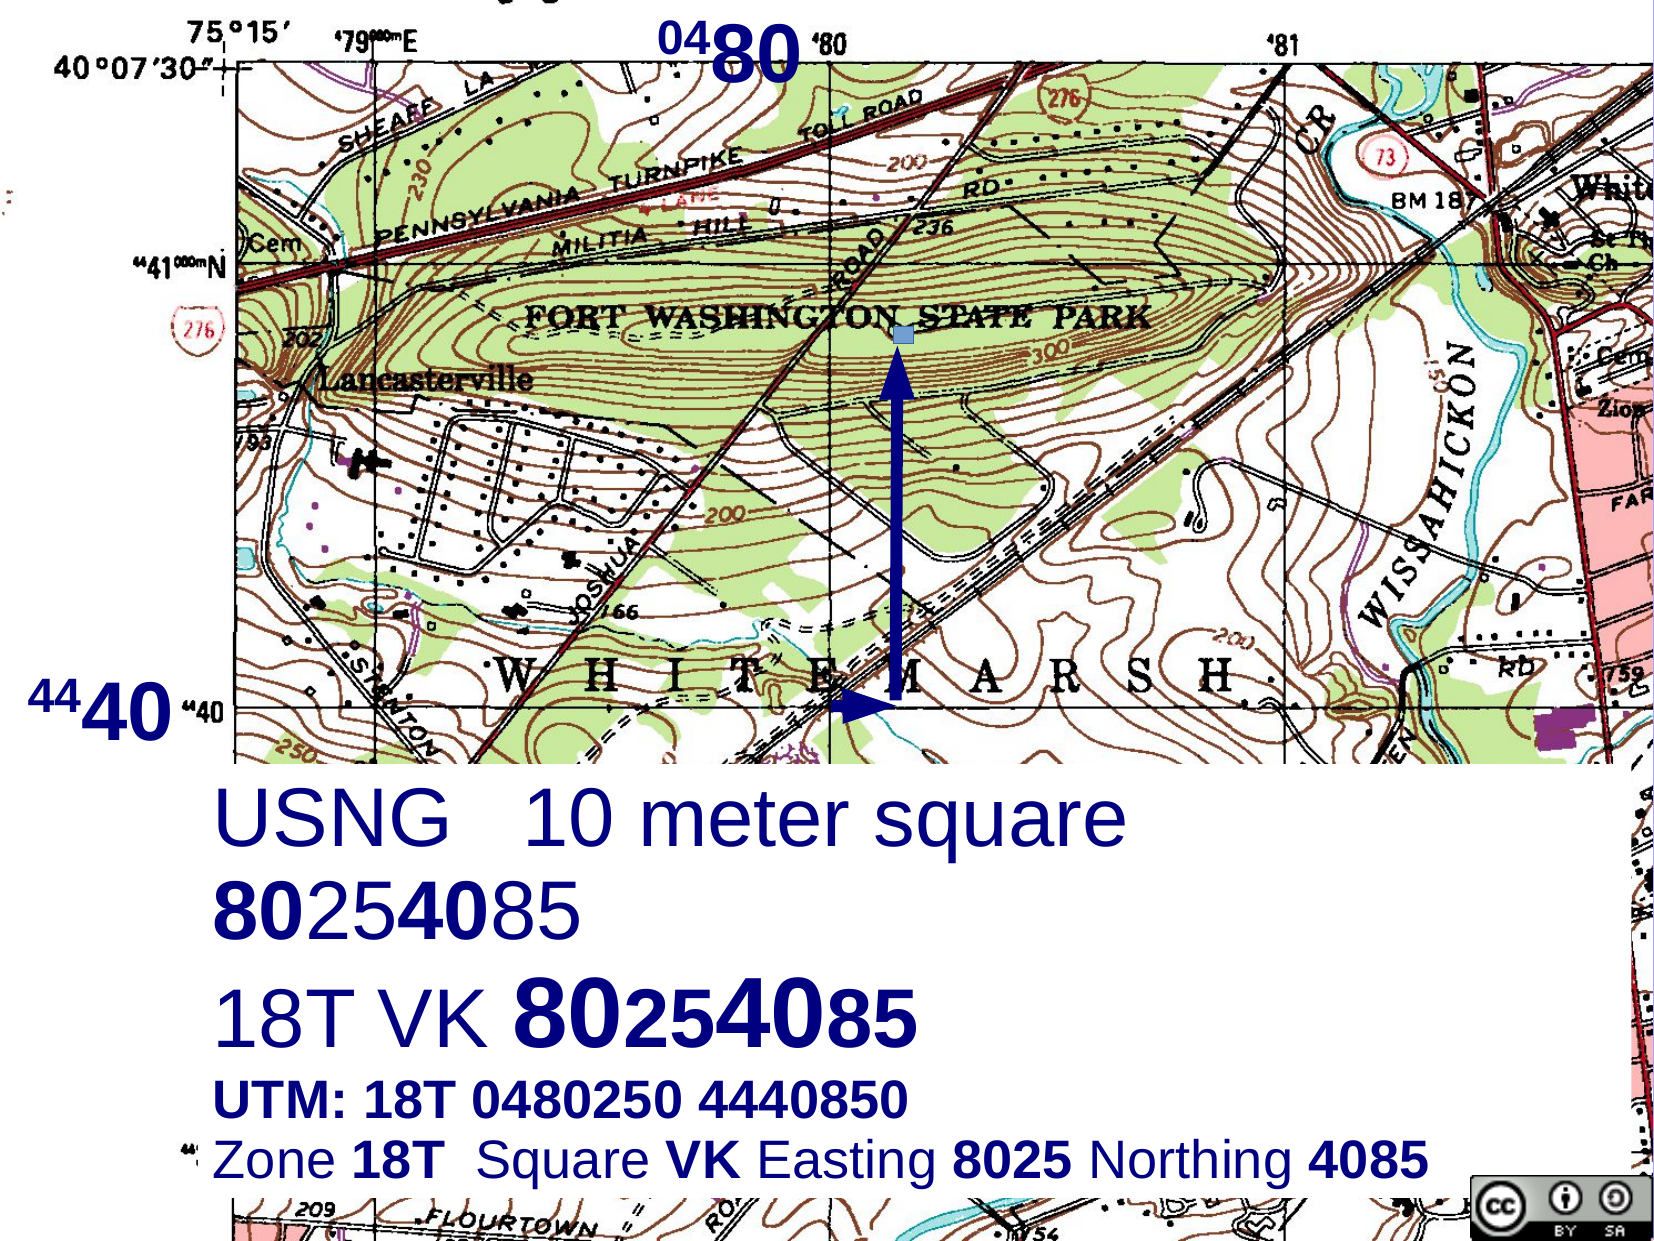

0480
4440
USNG 10 meter square
80254085
18T VK 80254085
UTM: 18T 0480250 4440850
Zone 18T Square VK Easting 8025 Northing 4085